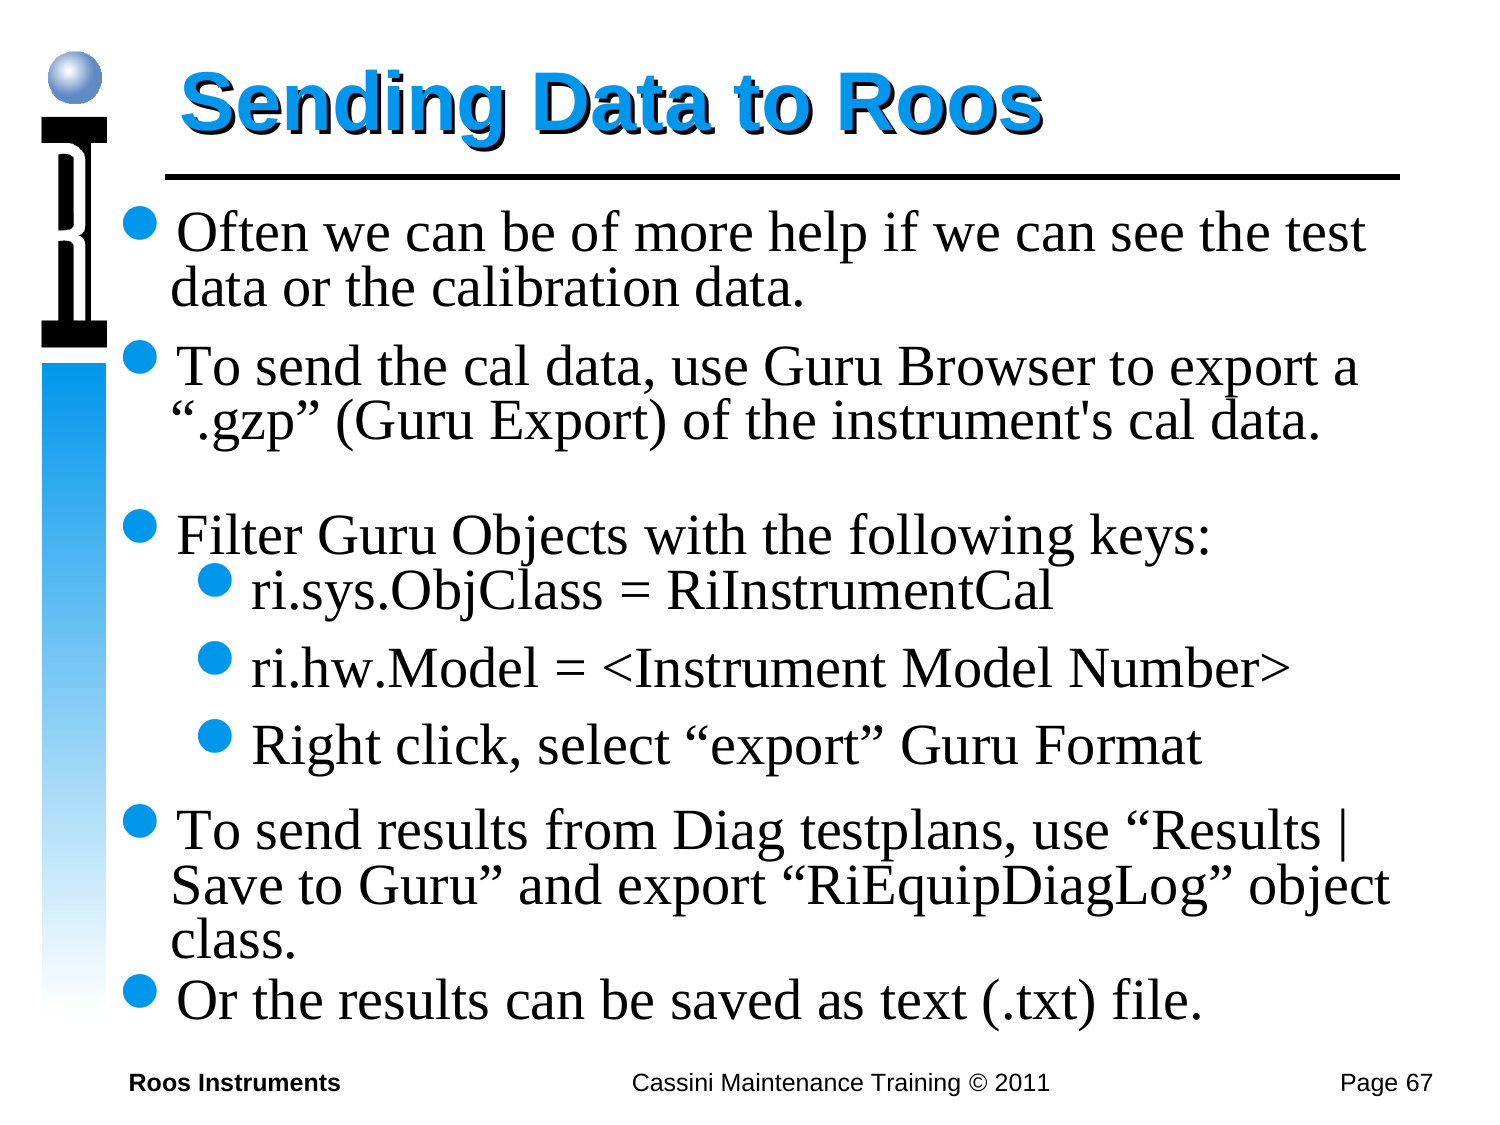

# Sending Data to Roos
Often we can be of more help if we can see the test data or the calibration data.
To send the cal data, use Guru Browser to export a “.gzp” (Guru Export) of the instrument's cal data.
Filter Guru Objects with the following keys:
ri.sys.ObjClass = RiInstrumentCal
ri.hw.Model = <Instrument Model Number>
Right click, select “export” Guru Format
To send results from Diag testplans, use “Results | Save to Guru” and export “RiEquipDiagLog” object class.
Or the results can be saved as text (.txt) file.